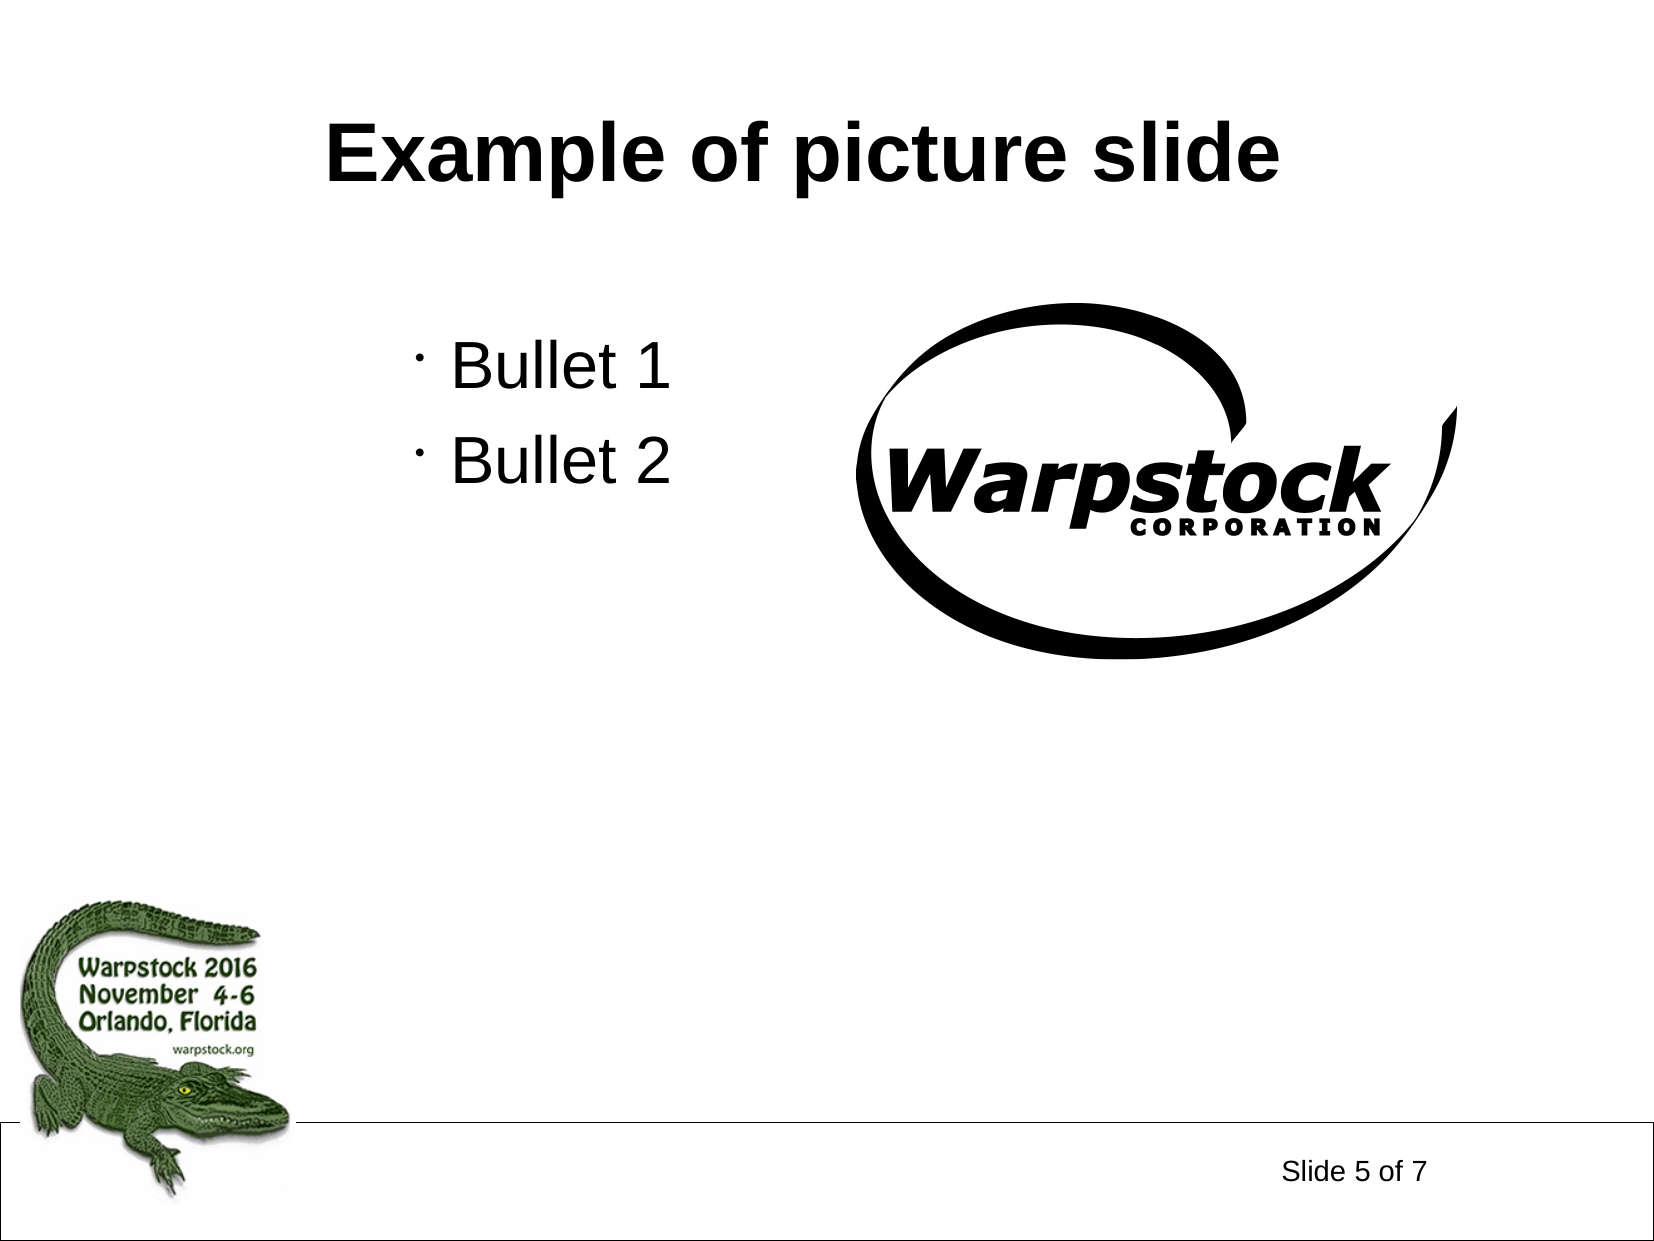

# Example of picture slide
Bullet 1
Bullet 2